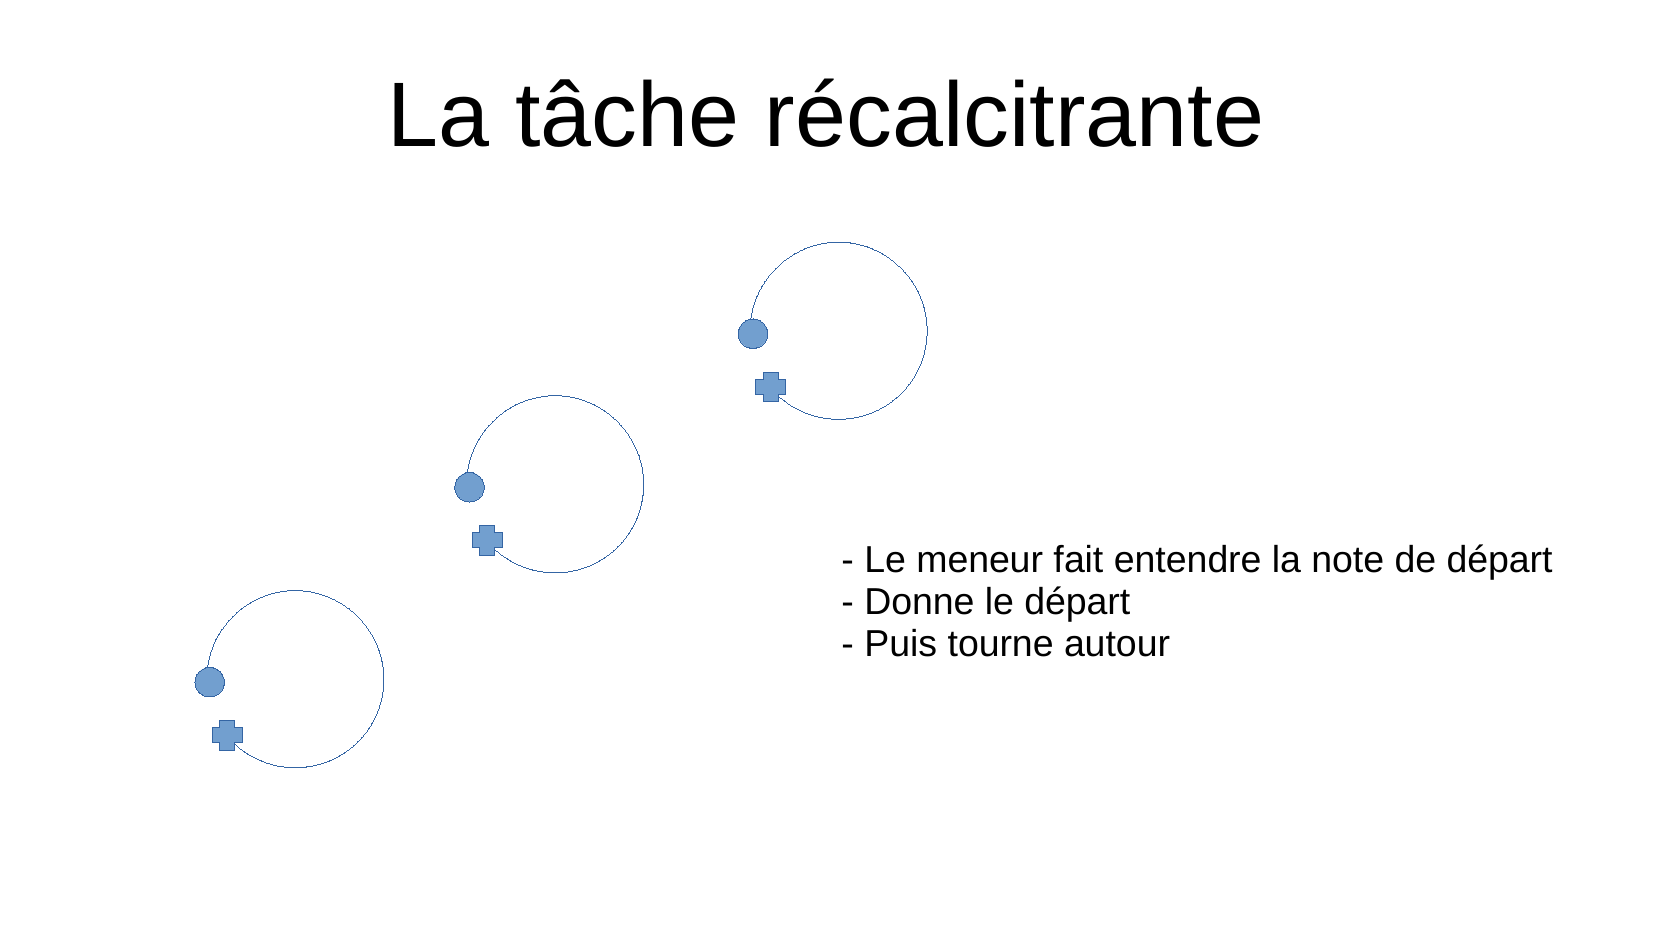

# La tâche récalcitrante
- Le meneur fait entendre la note de départ
- Donne le départ
- Puis tourne autour